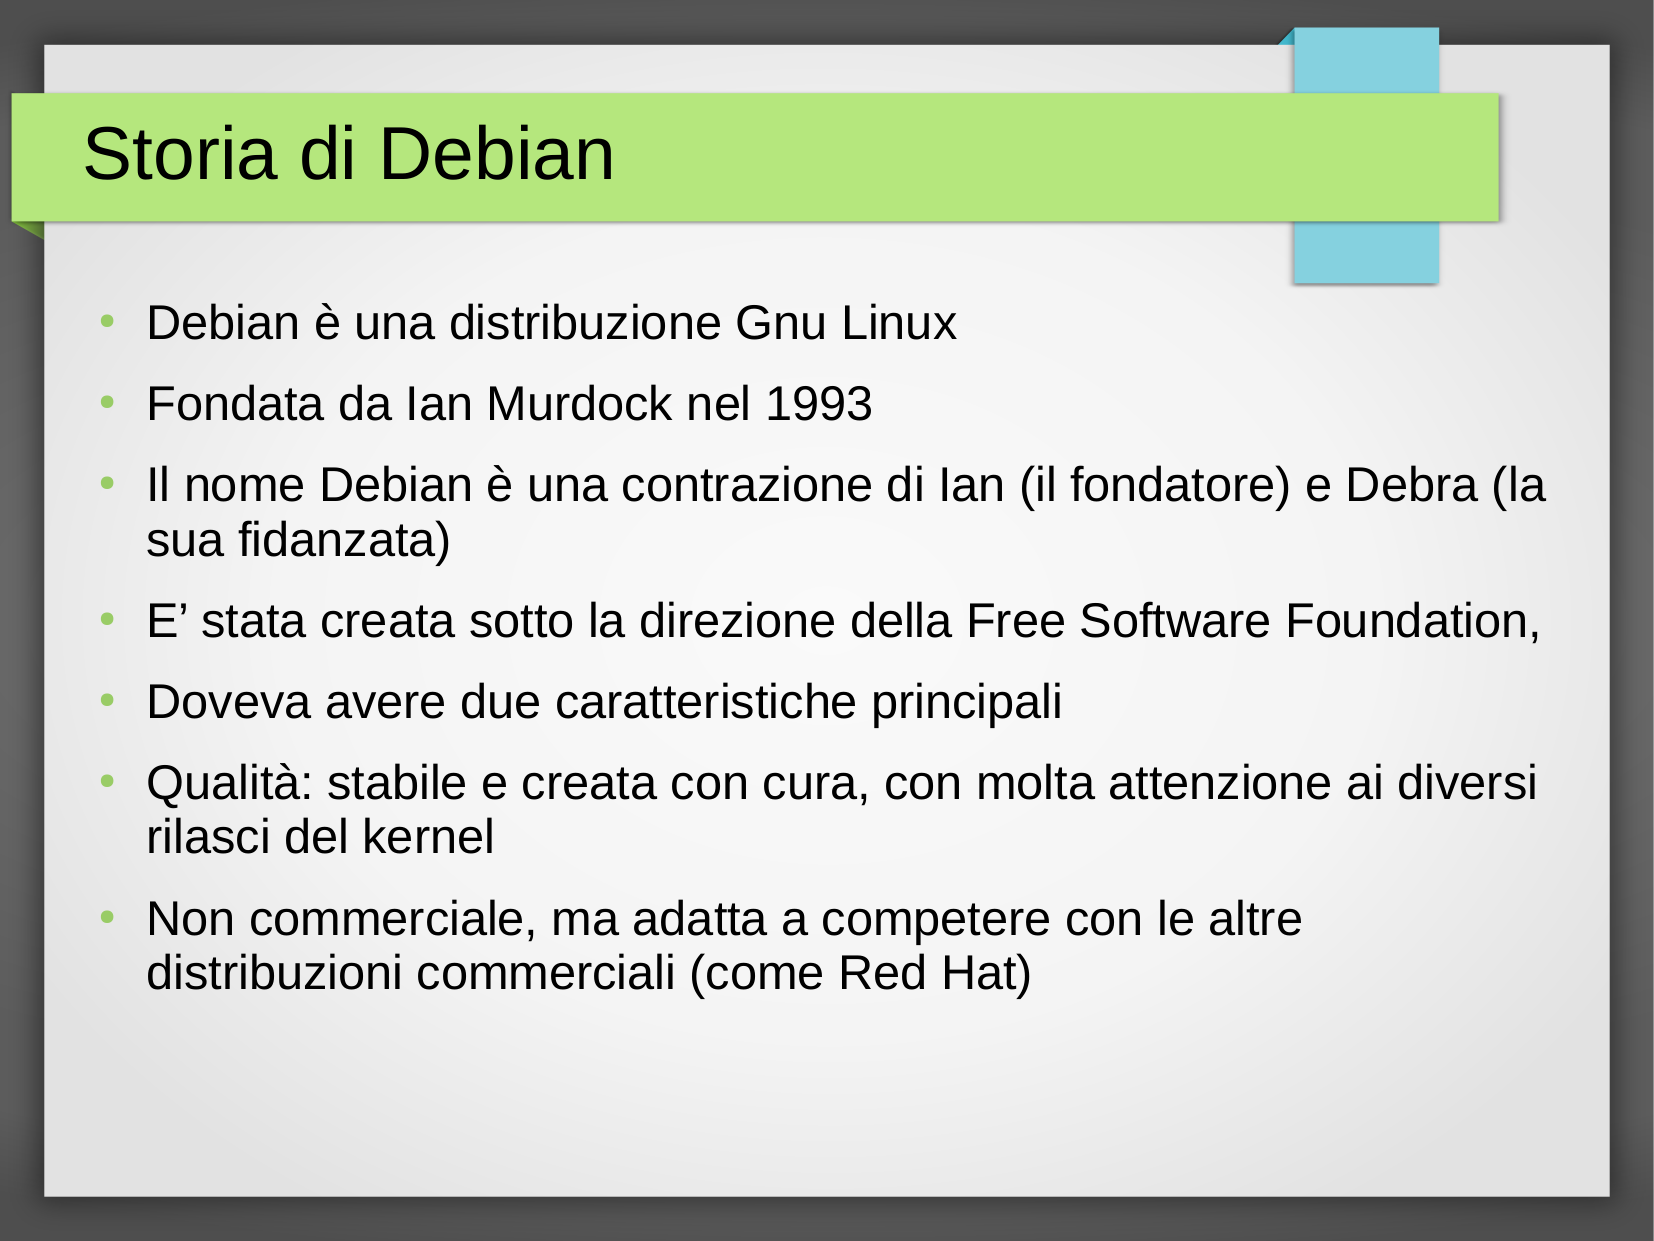

# Storia di Debian
Debian è una distribuzione Gnu Linux
Fondata da Ian Murdock nel 1993
Il nome Debian è una contrazione di Ian (il fondatore) e Debra (la sua fidanzata)
E’ stata creata sotto la direzione della Free Software Foundation,
Doveva avere due caratteristiche principali
Qualità: stabile e creata con cura, con molta attenzione ai diversi rilasci del kernel
Non commerciale, ma adatta a competere con le altre distribuzioni commerciali (come Red Hat)